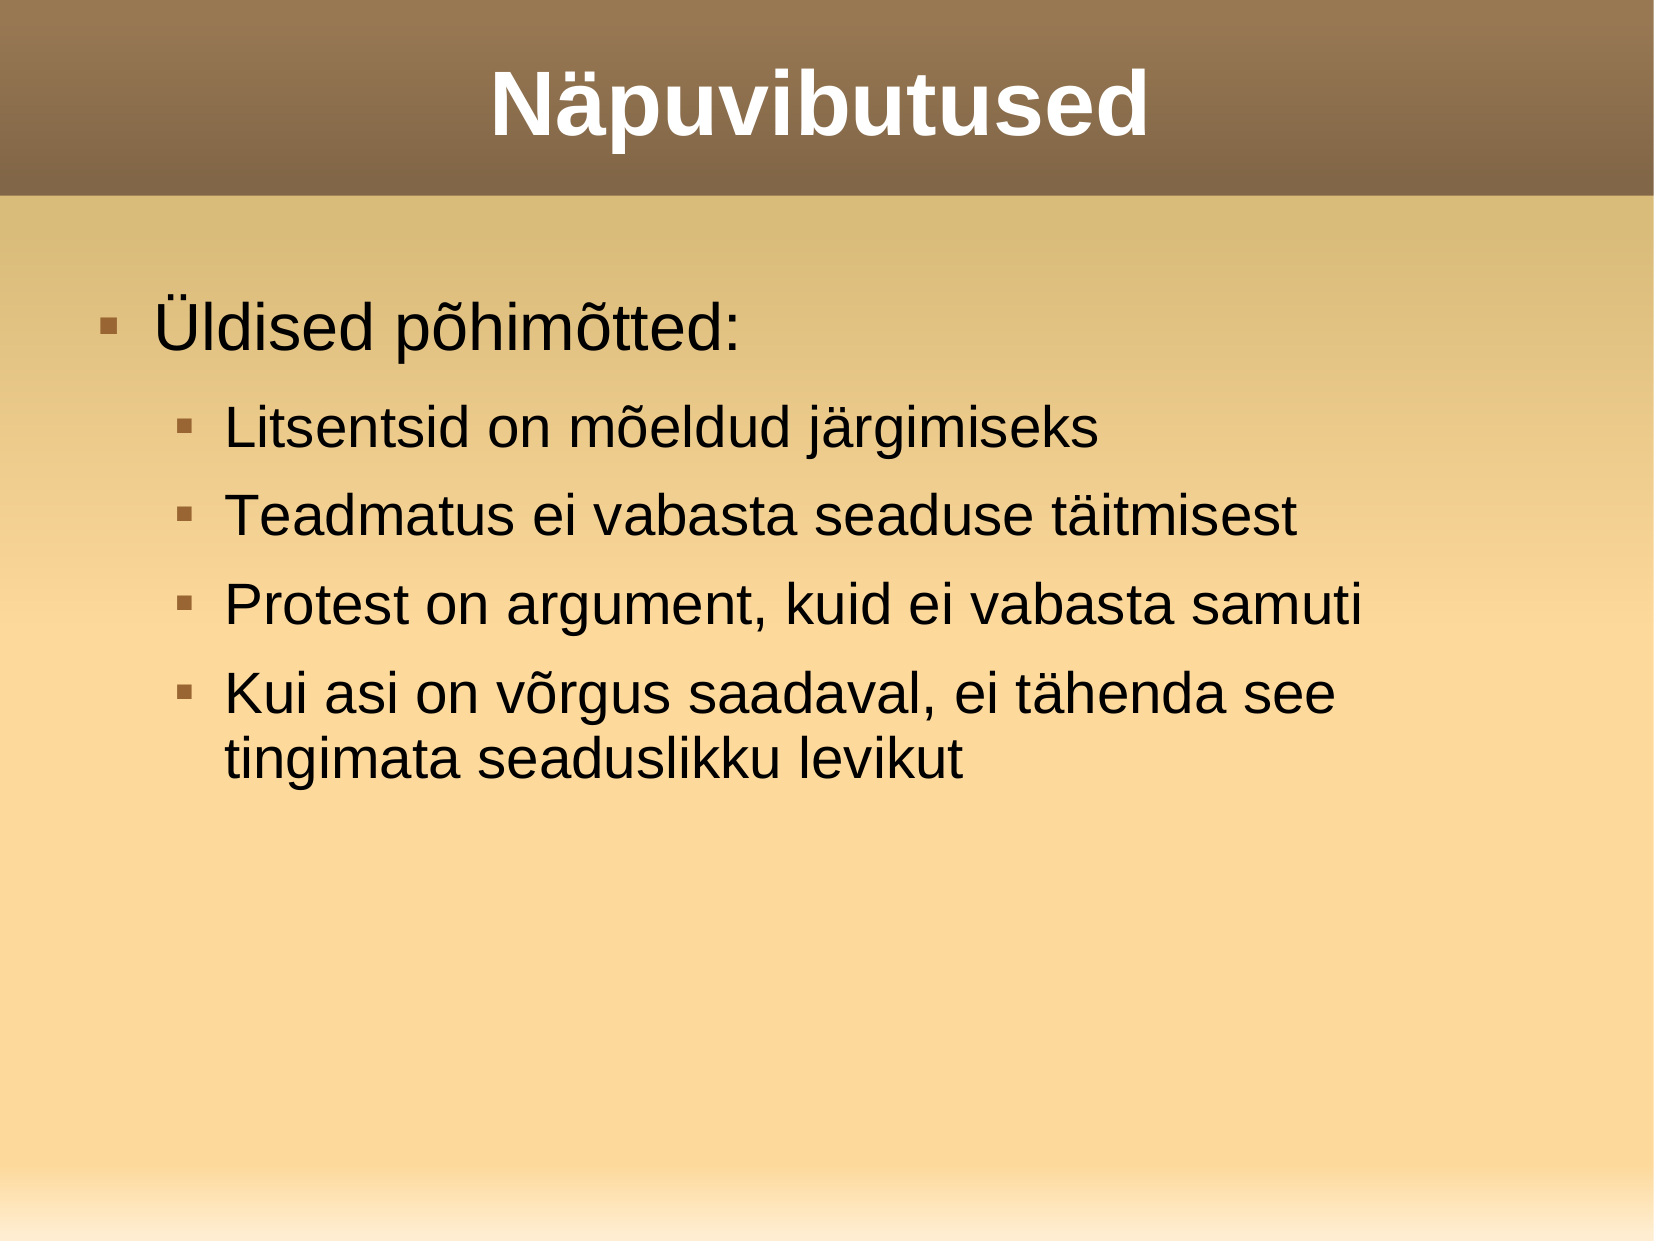

# Näpuvibutused
Üldised põhimõtted:
Litsentsid on mõeldud järgimiseks
Teadmatus ei vabasta seaduse täitmisest
Protest on argument, kuid ei vabasta samuti
Kui asi on võrgus saadaval, ei tähenda see tingimata seaduslikku levikut